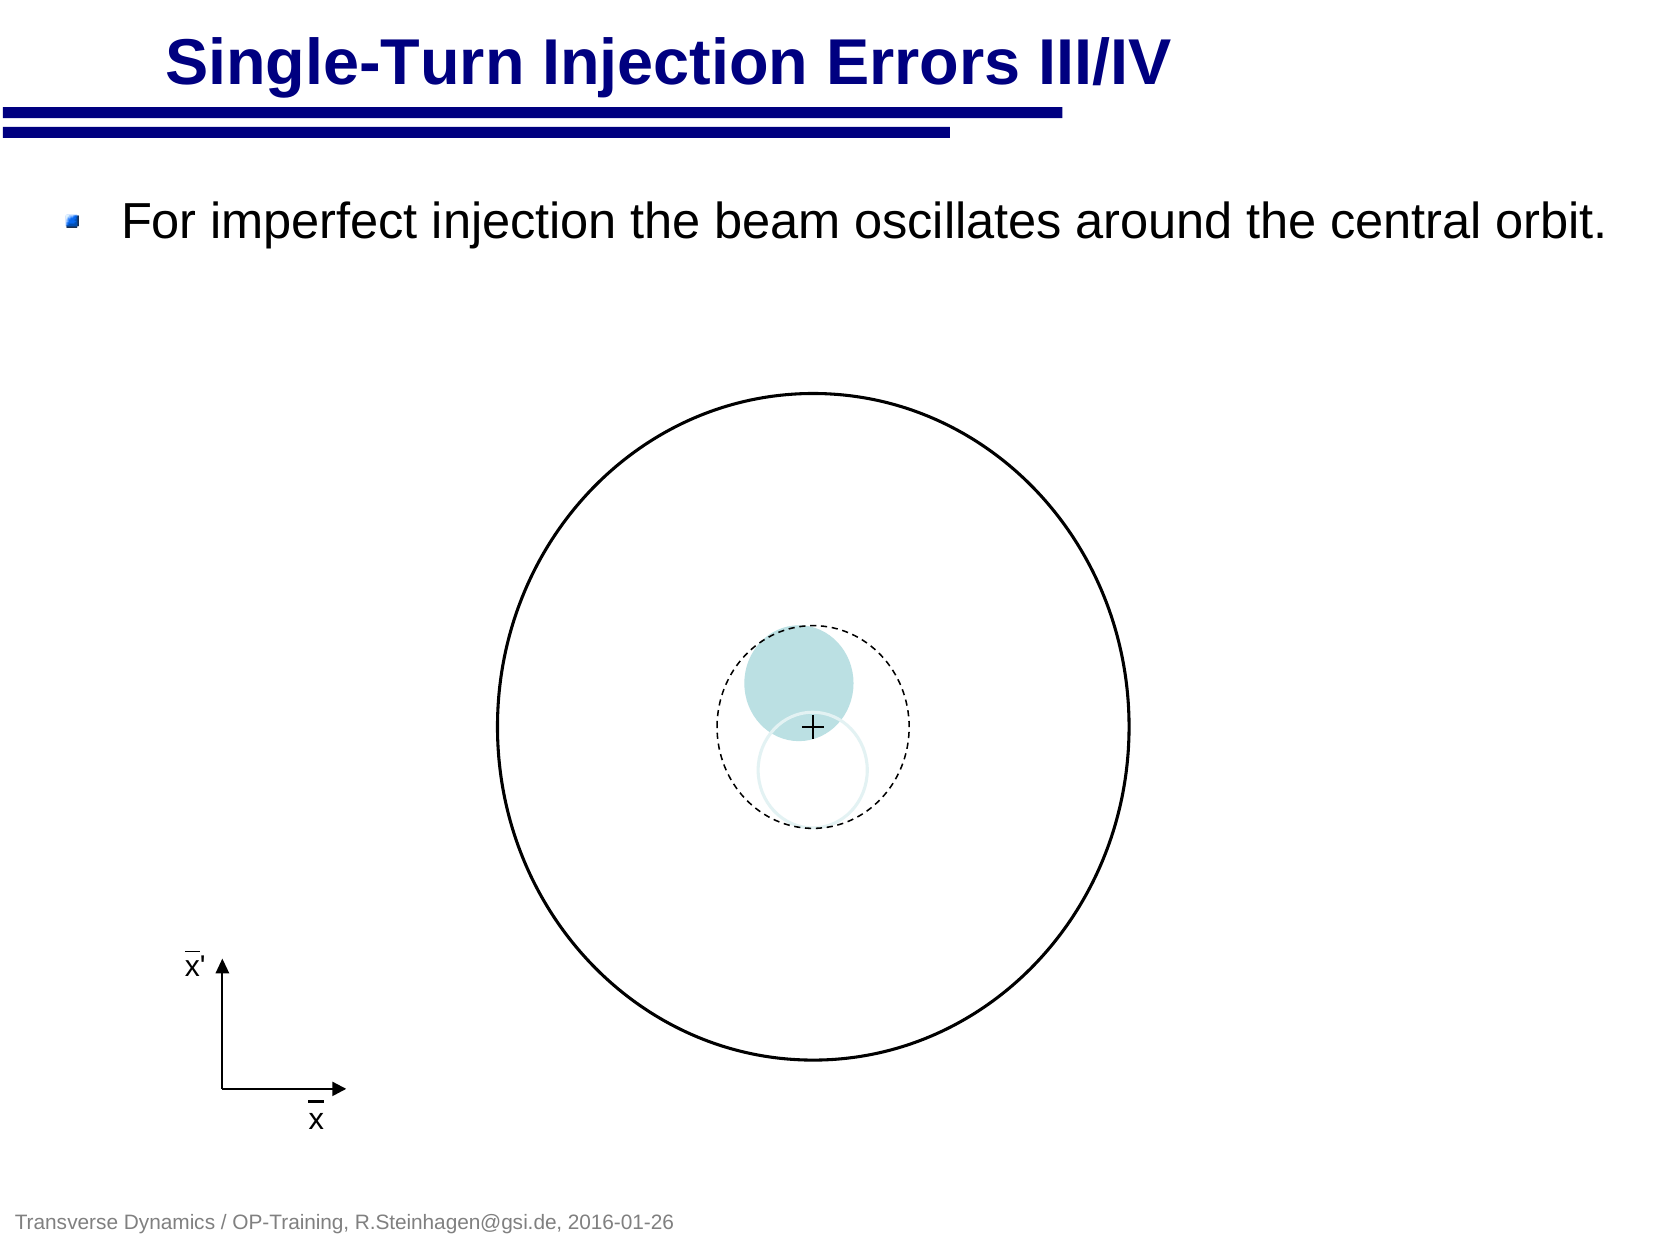

# Single-Turn Injection Errors III/IV
For imperfect injection the beam oscillates around the central orbit.
x'
x